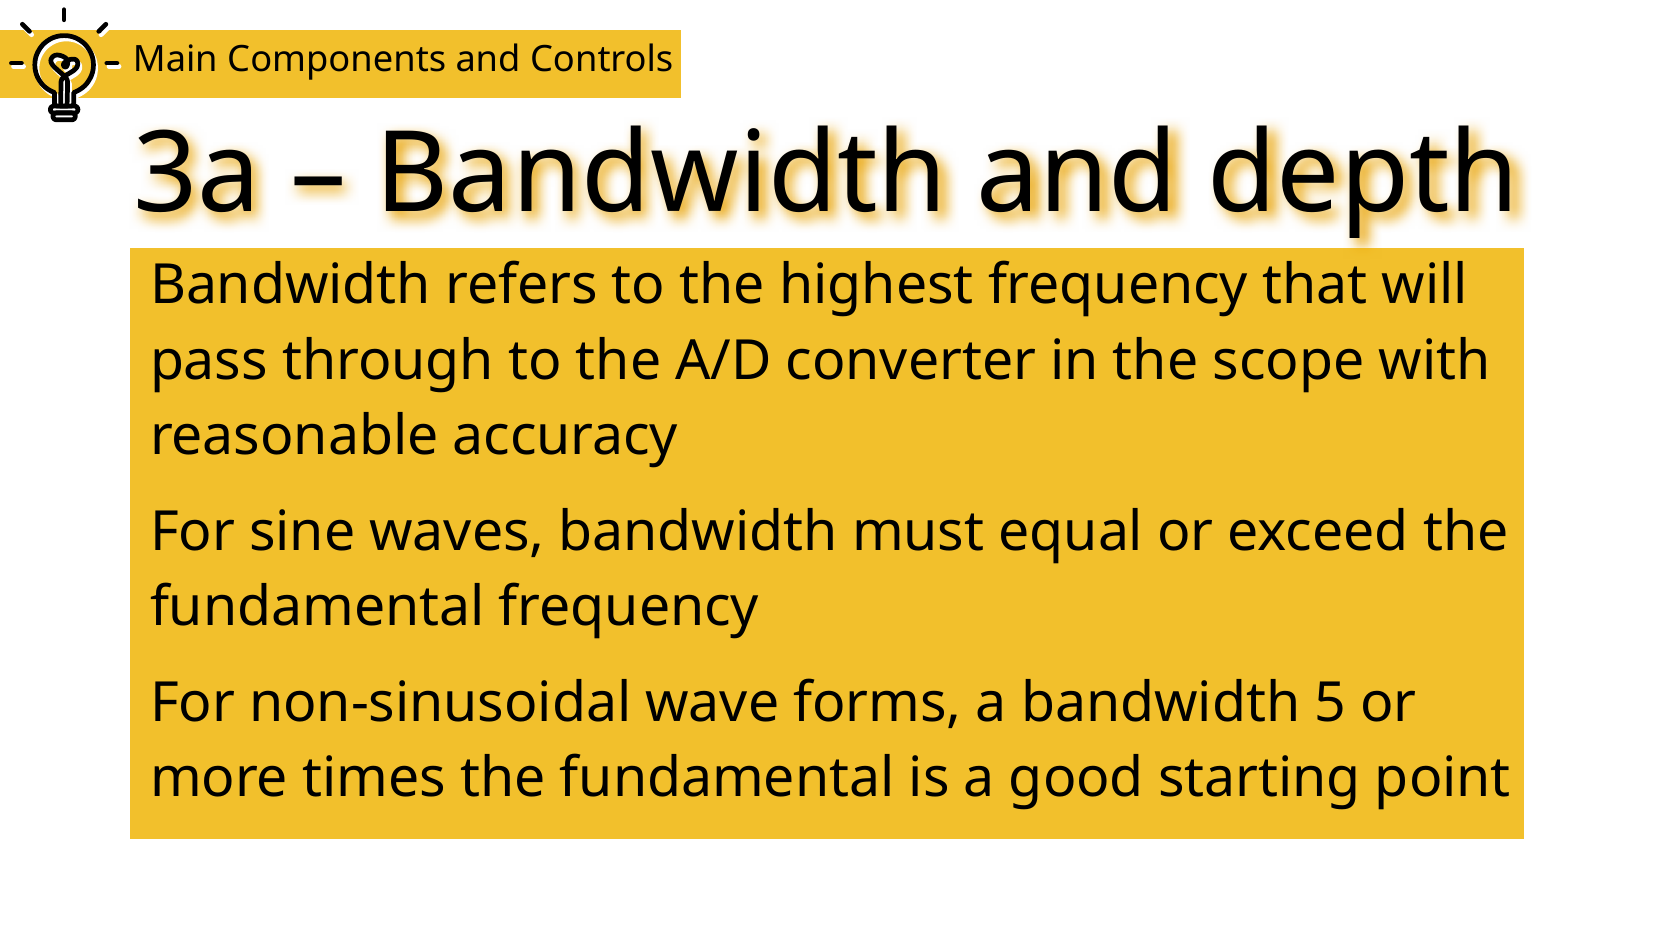

Main Components and Controls
# 3a – Bandwidth and depth
Bandwidth refers to the highest frequency that will pass through to the A/D converter in the scope with reasonable accuracy
For sine waves, bandwidth must equal or exceed the fundamental frequency
For non-sinusoidal wave forms, a bandwidth 5 or more times the fundamental is a good starting point